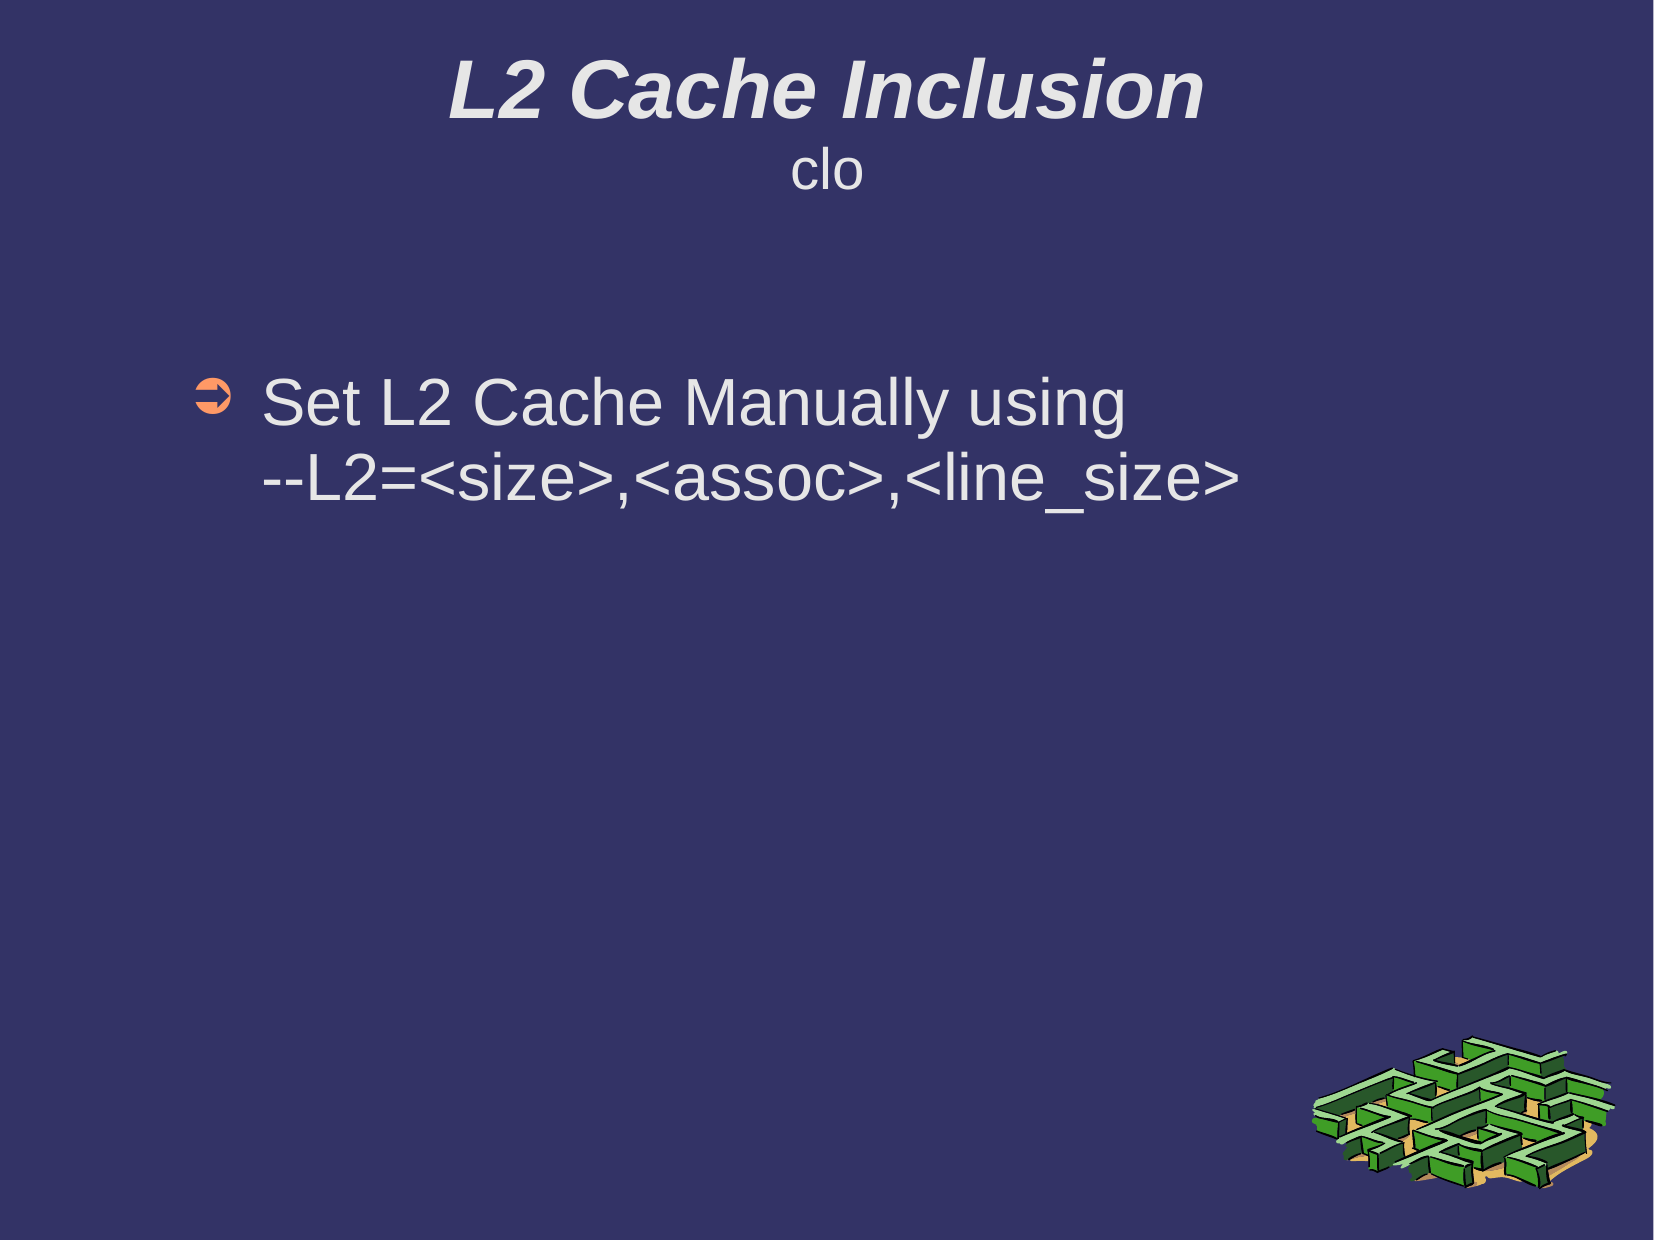

# L2 Cache Inclusion clo
Set L2 Cache Manually using
--L2=<size>,<assoc>,<line_size>